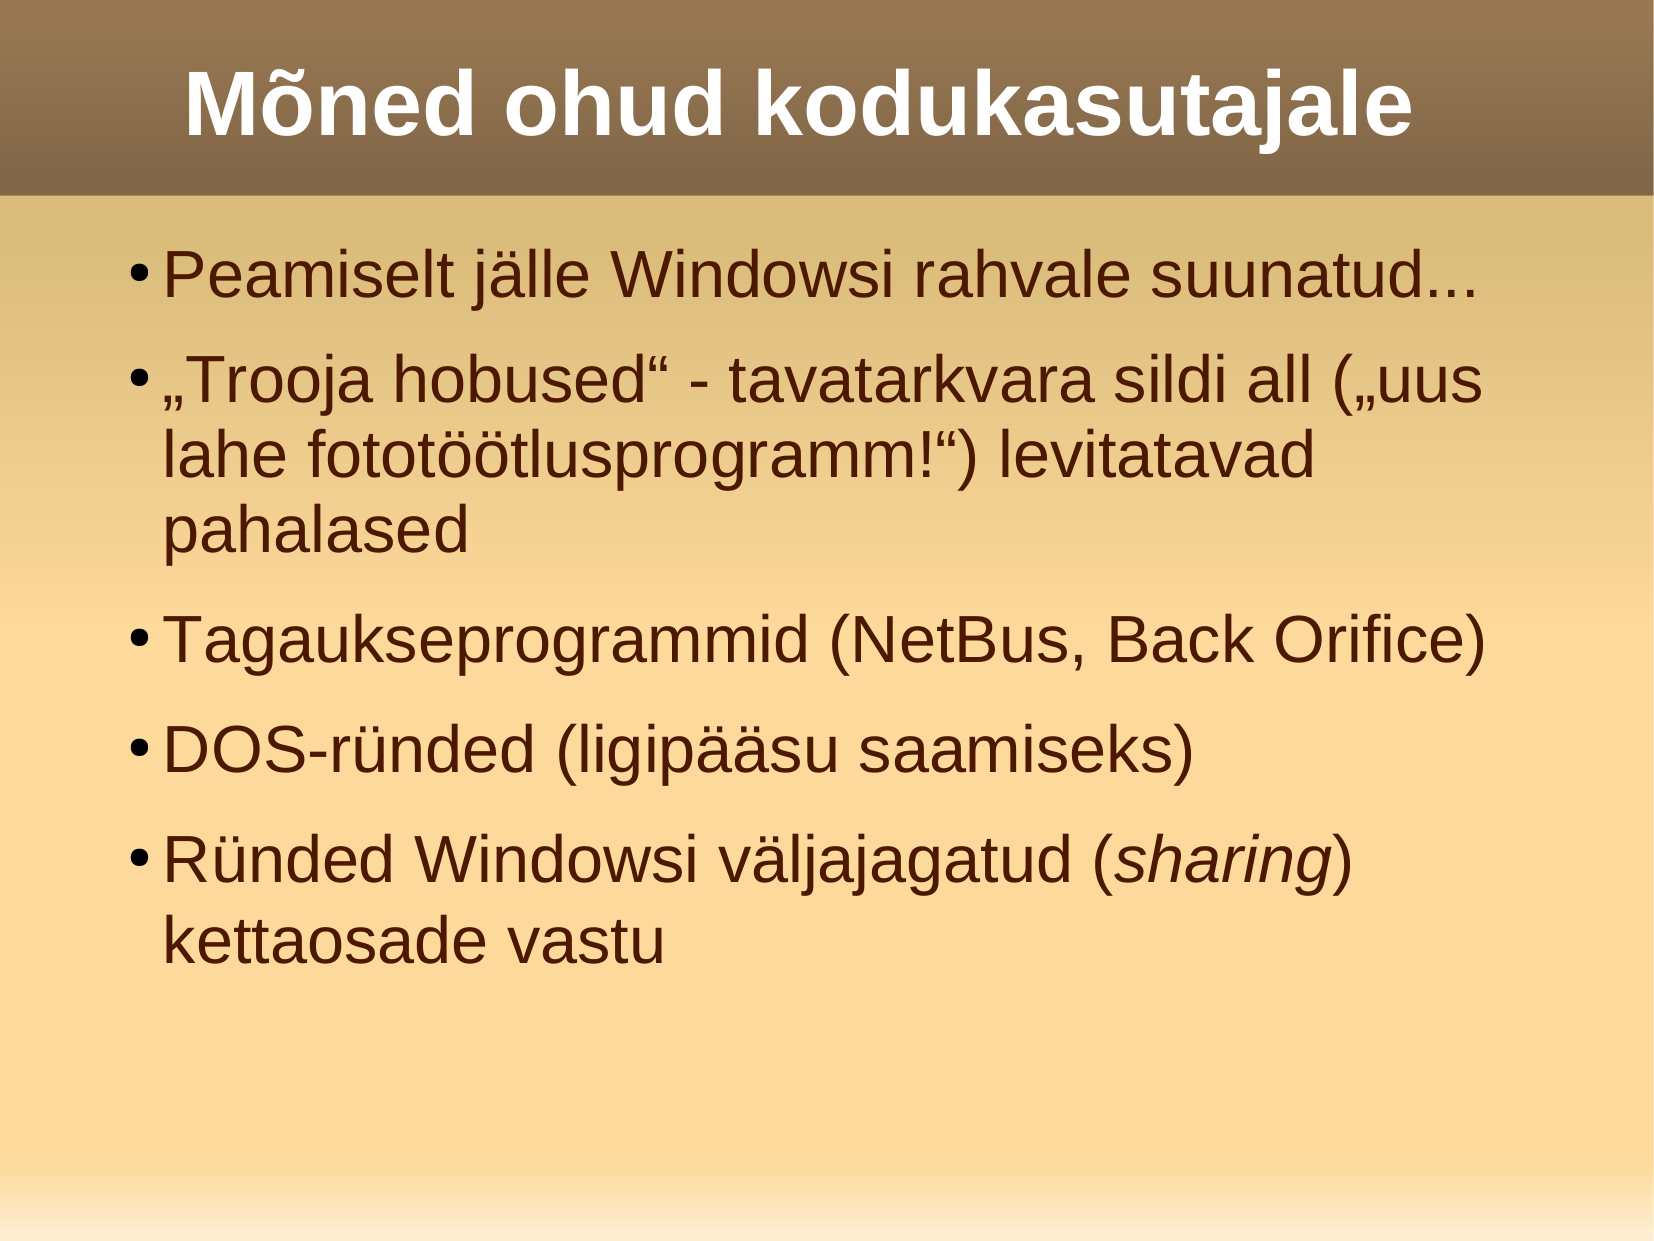

# Mõned ohud kodukasutajale
Peamiselt jälle Windowsi rahvale suunatud...
„Trooja hobused“ - tavatarkvara sildi all („uus lahe fototöötlusprogramm!“) levitatavad pahalased
Tagaukseprogrammid (NetBus, Back Orifice)
DOS-ründed (ligipääsu saamiseks)
Ründed Windowsi väljajagatud (sharing) kettaosade vastu